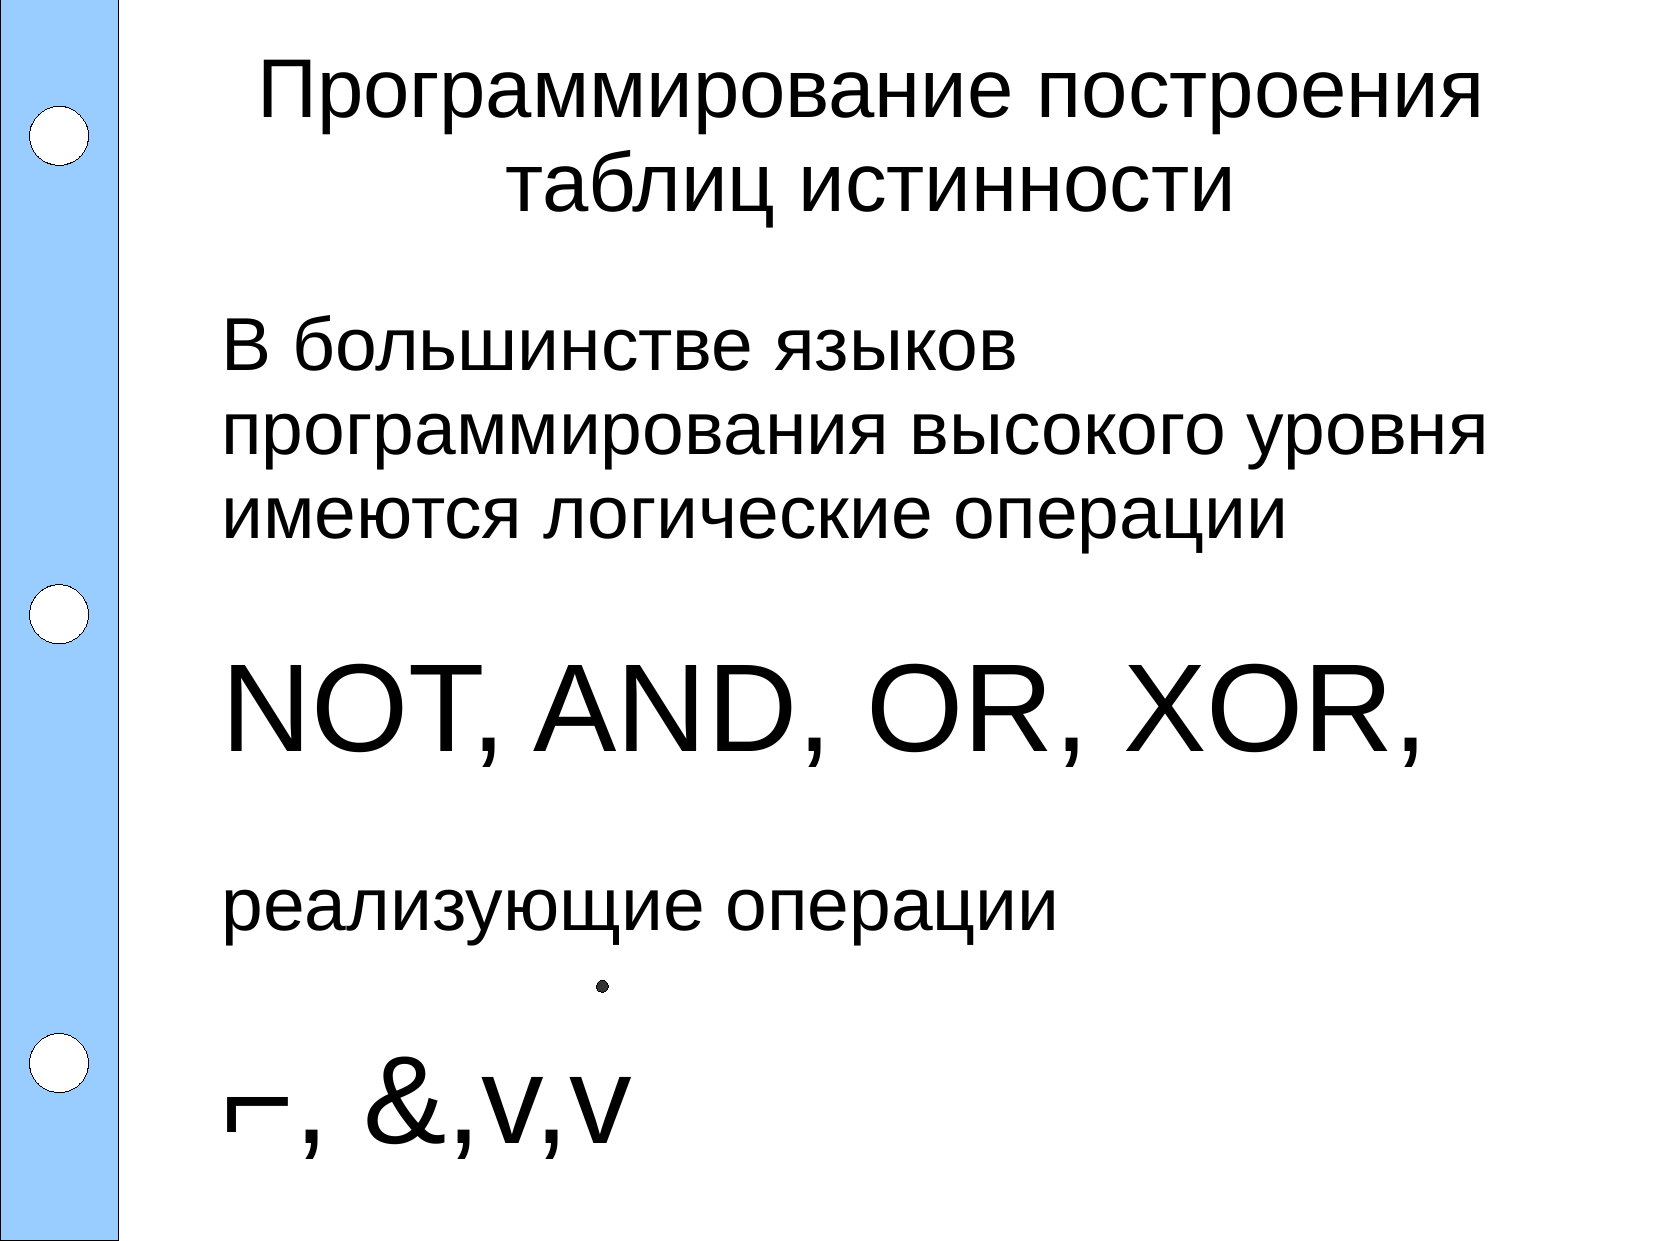

Программирование построения таблиц истинности
В большинстве языков программирования высокого уровня имеются логические операции
NOT, AND, OR, XOR,
реализующие операции
⌐, &,v,v